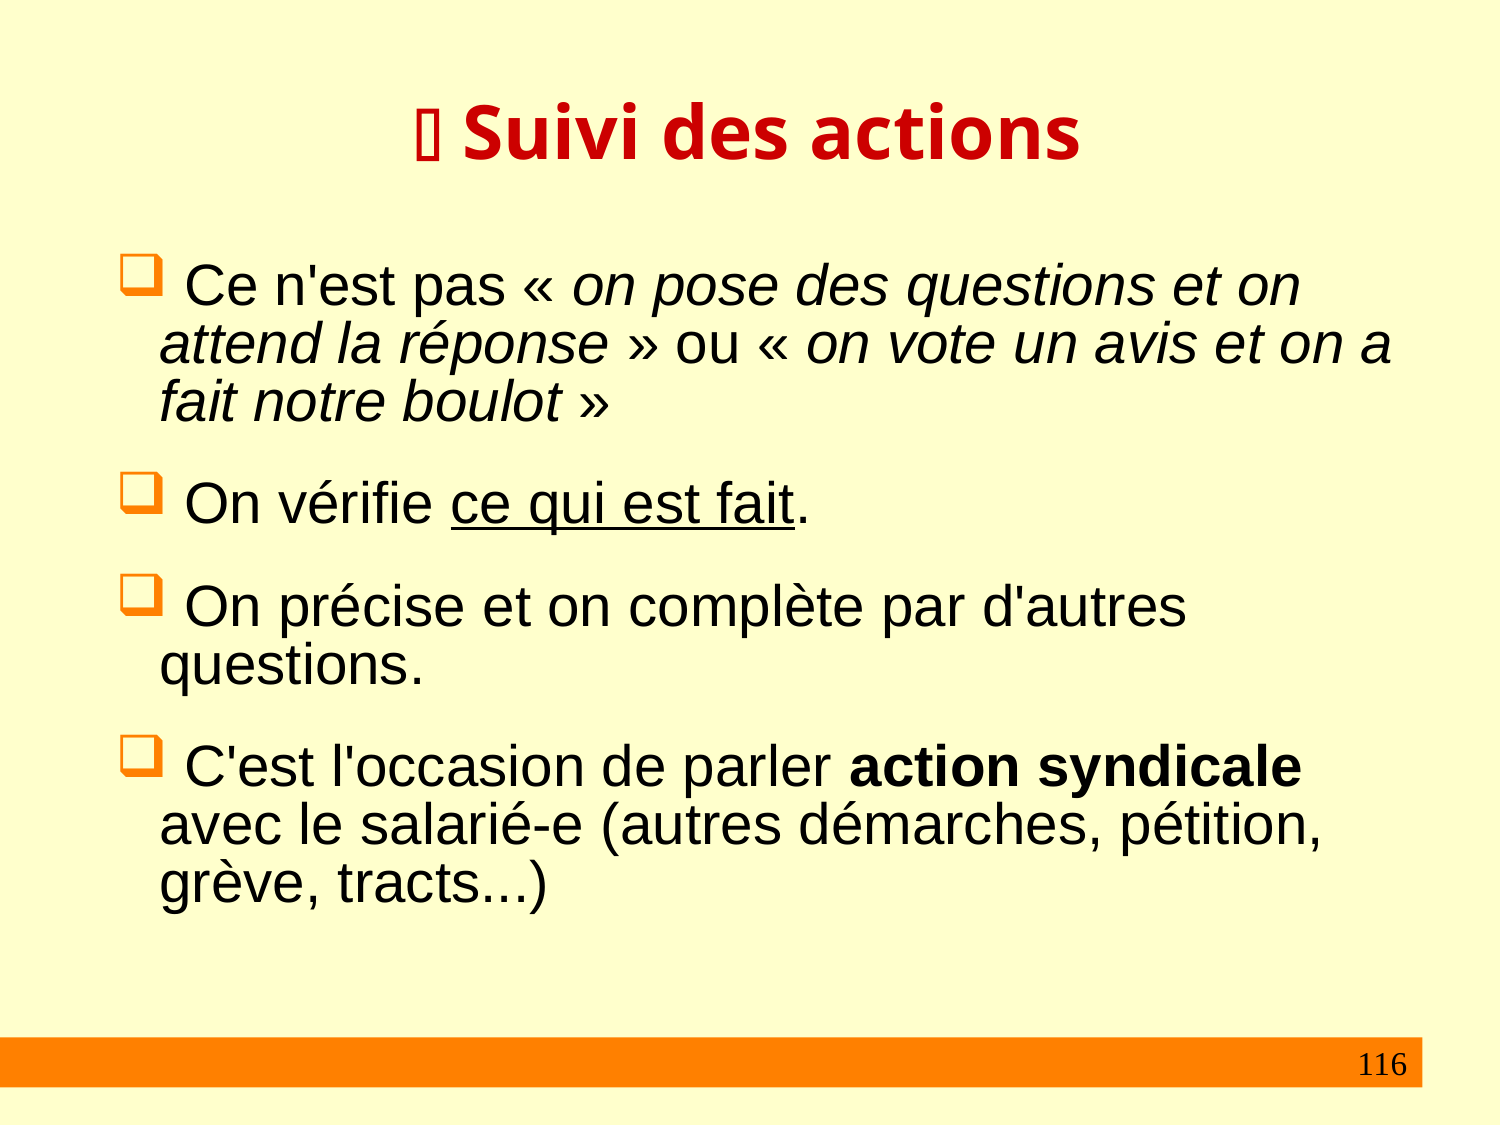

#  Suivi des actions
 Ce n'est pas « on pose des questions et on attend la réponse » ou « on vote un avis et on a fait notre boulot »
 On vérifie ce qui est fait.
 On précise et on complète par d'autres questions.
 C'est l'occasion de parler action syndicale avec le salarié-e (autres démarches, pétition, grève, tracts...)